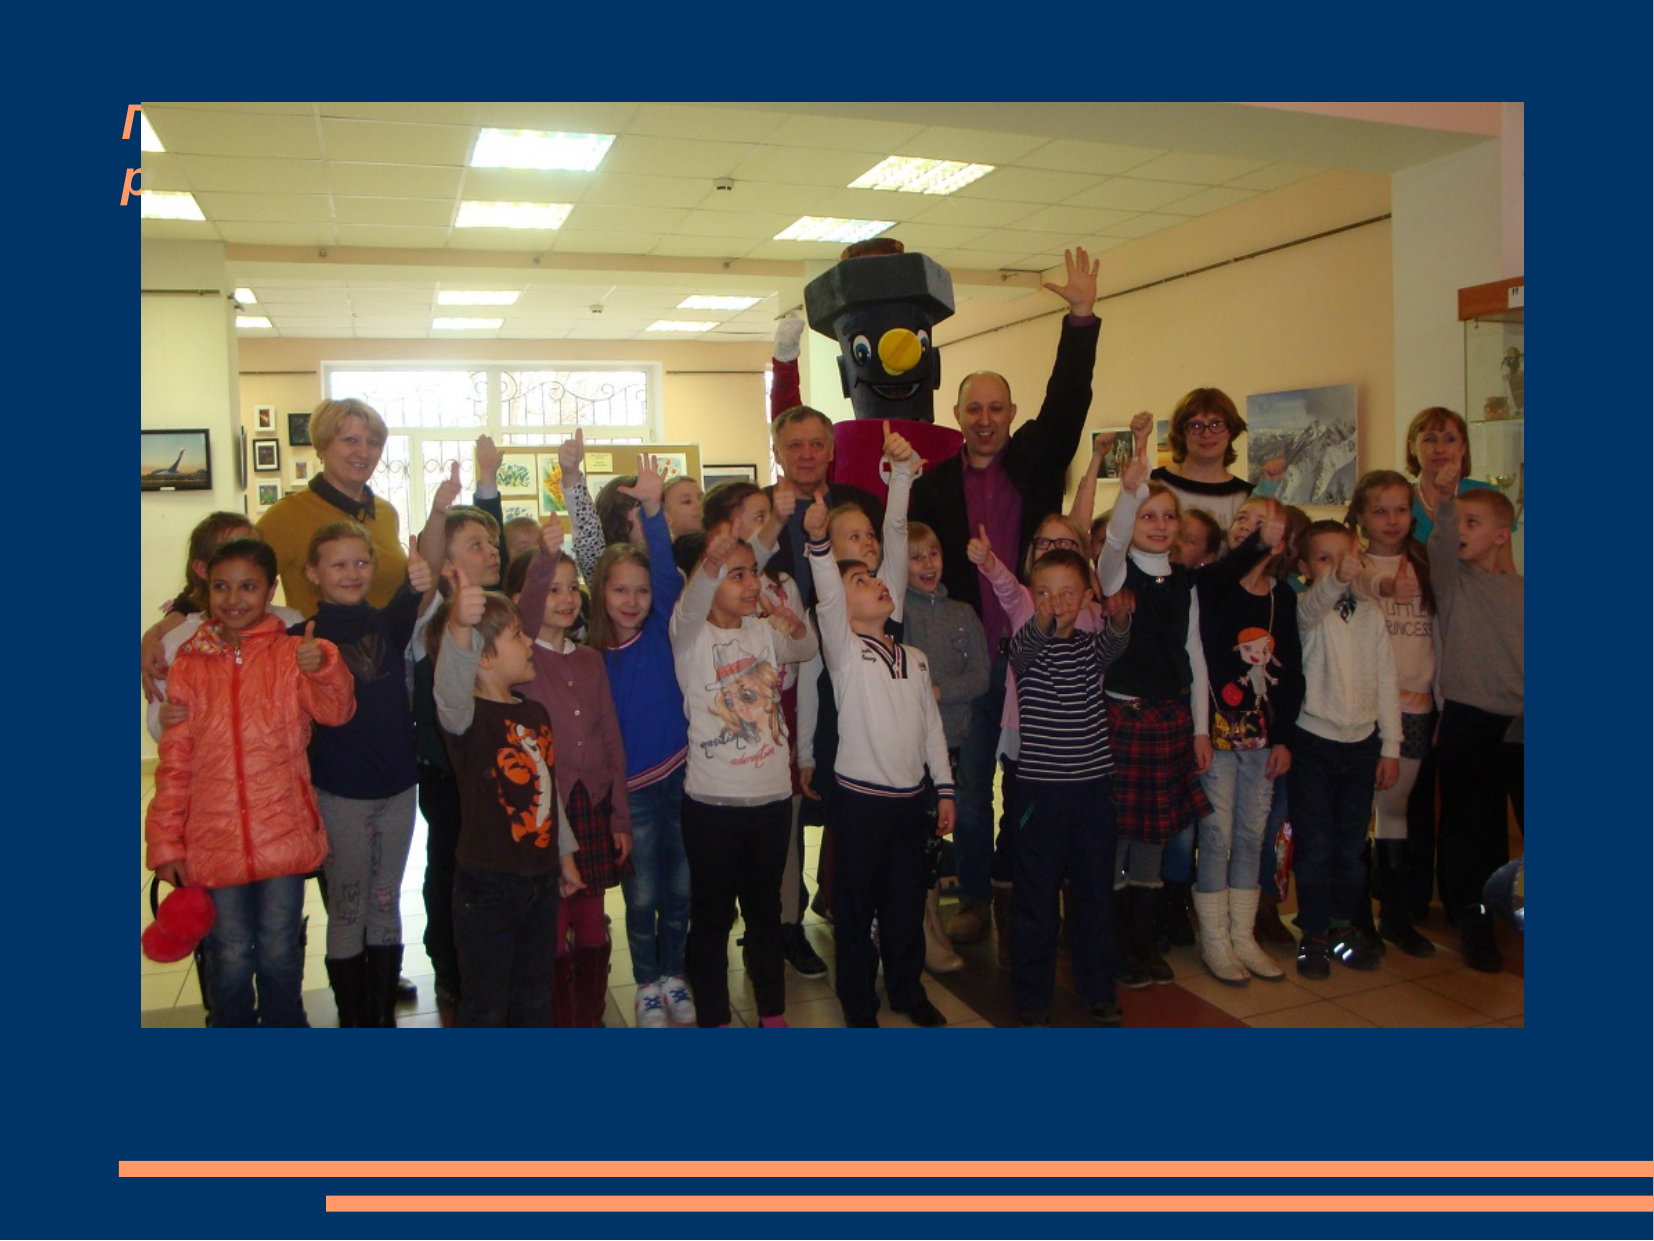

# После встречи проходила ярмарка книг. У каждого ребёнка вместе с книгой есть и автограф писателя.